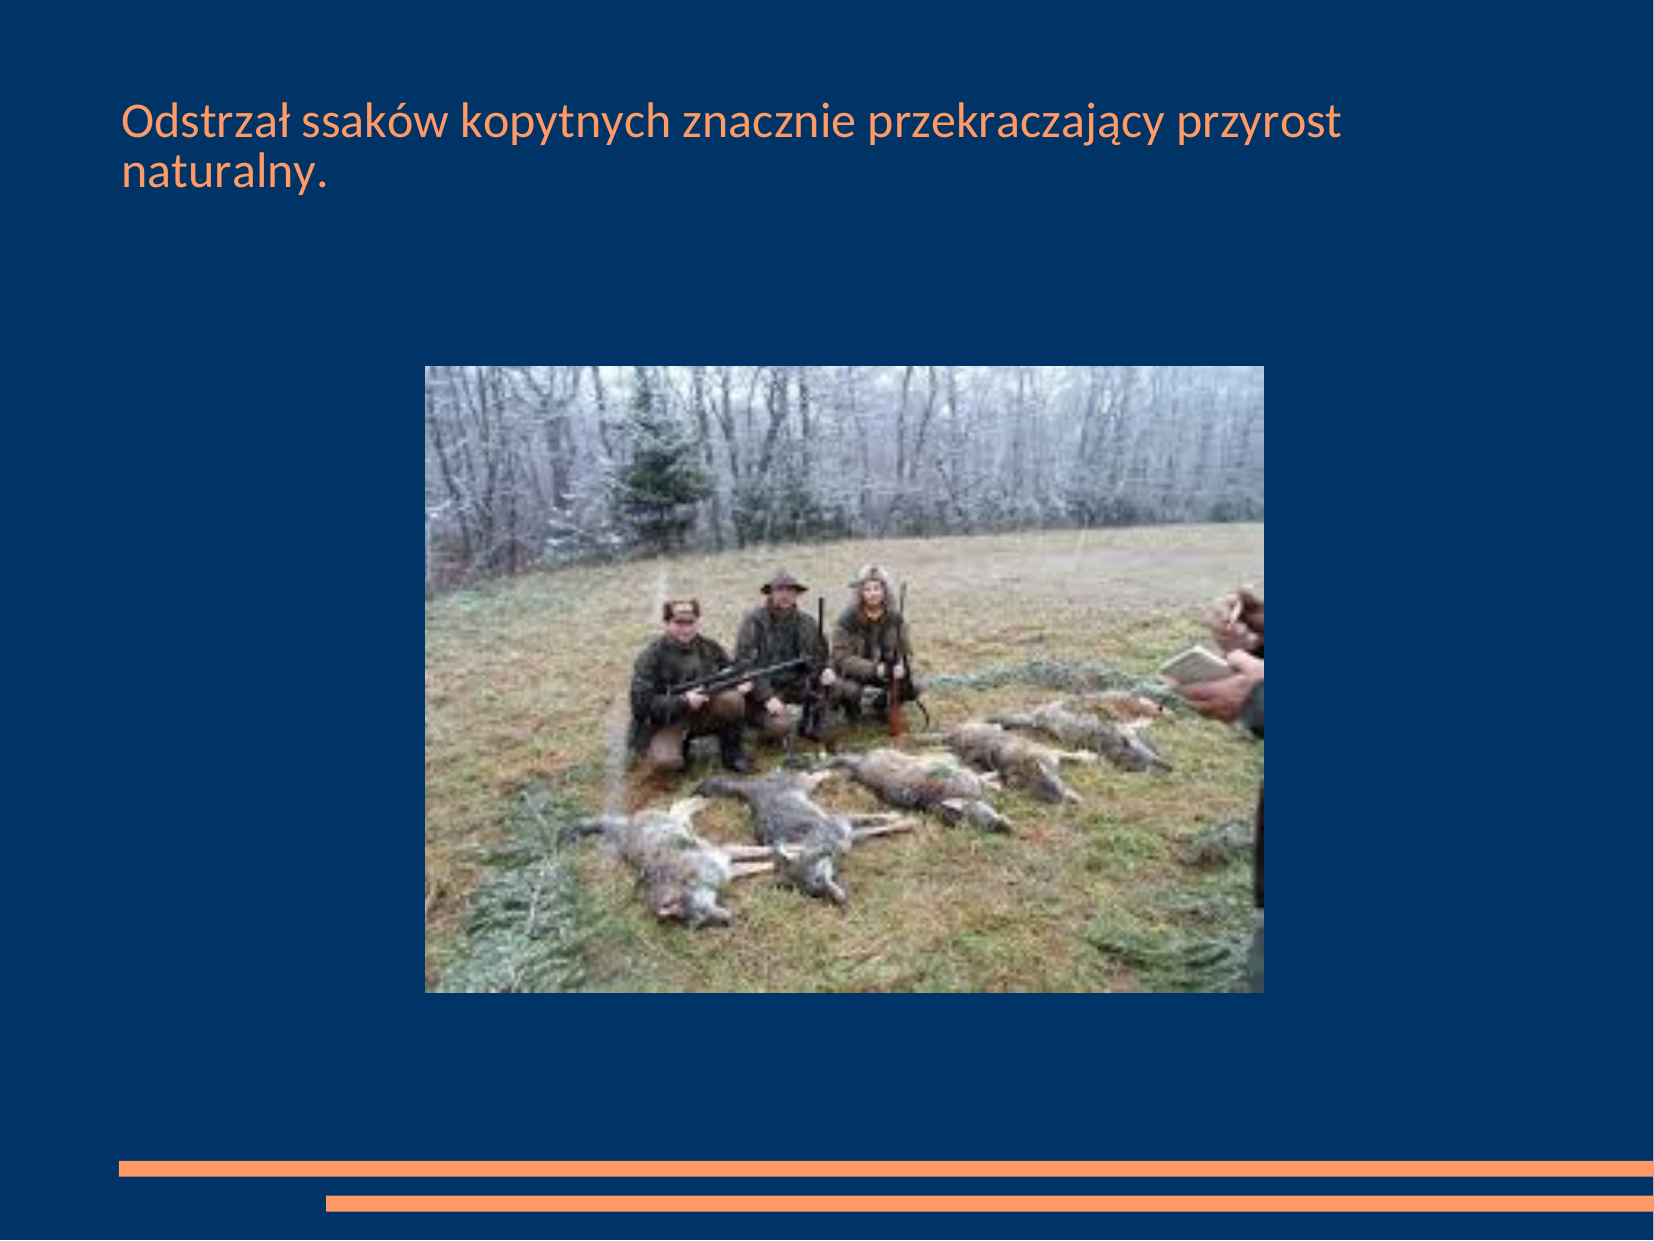

# Odstrzał ssaków kopytnych znacznie przekraczający przyrost naturalny.